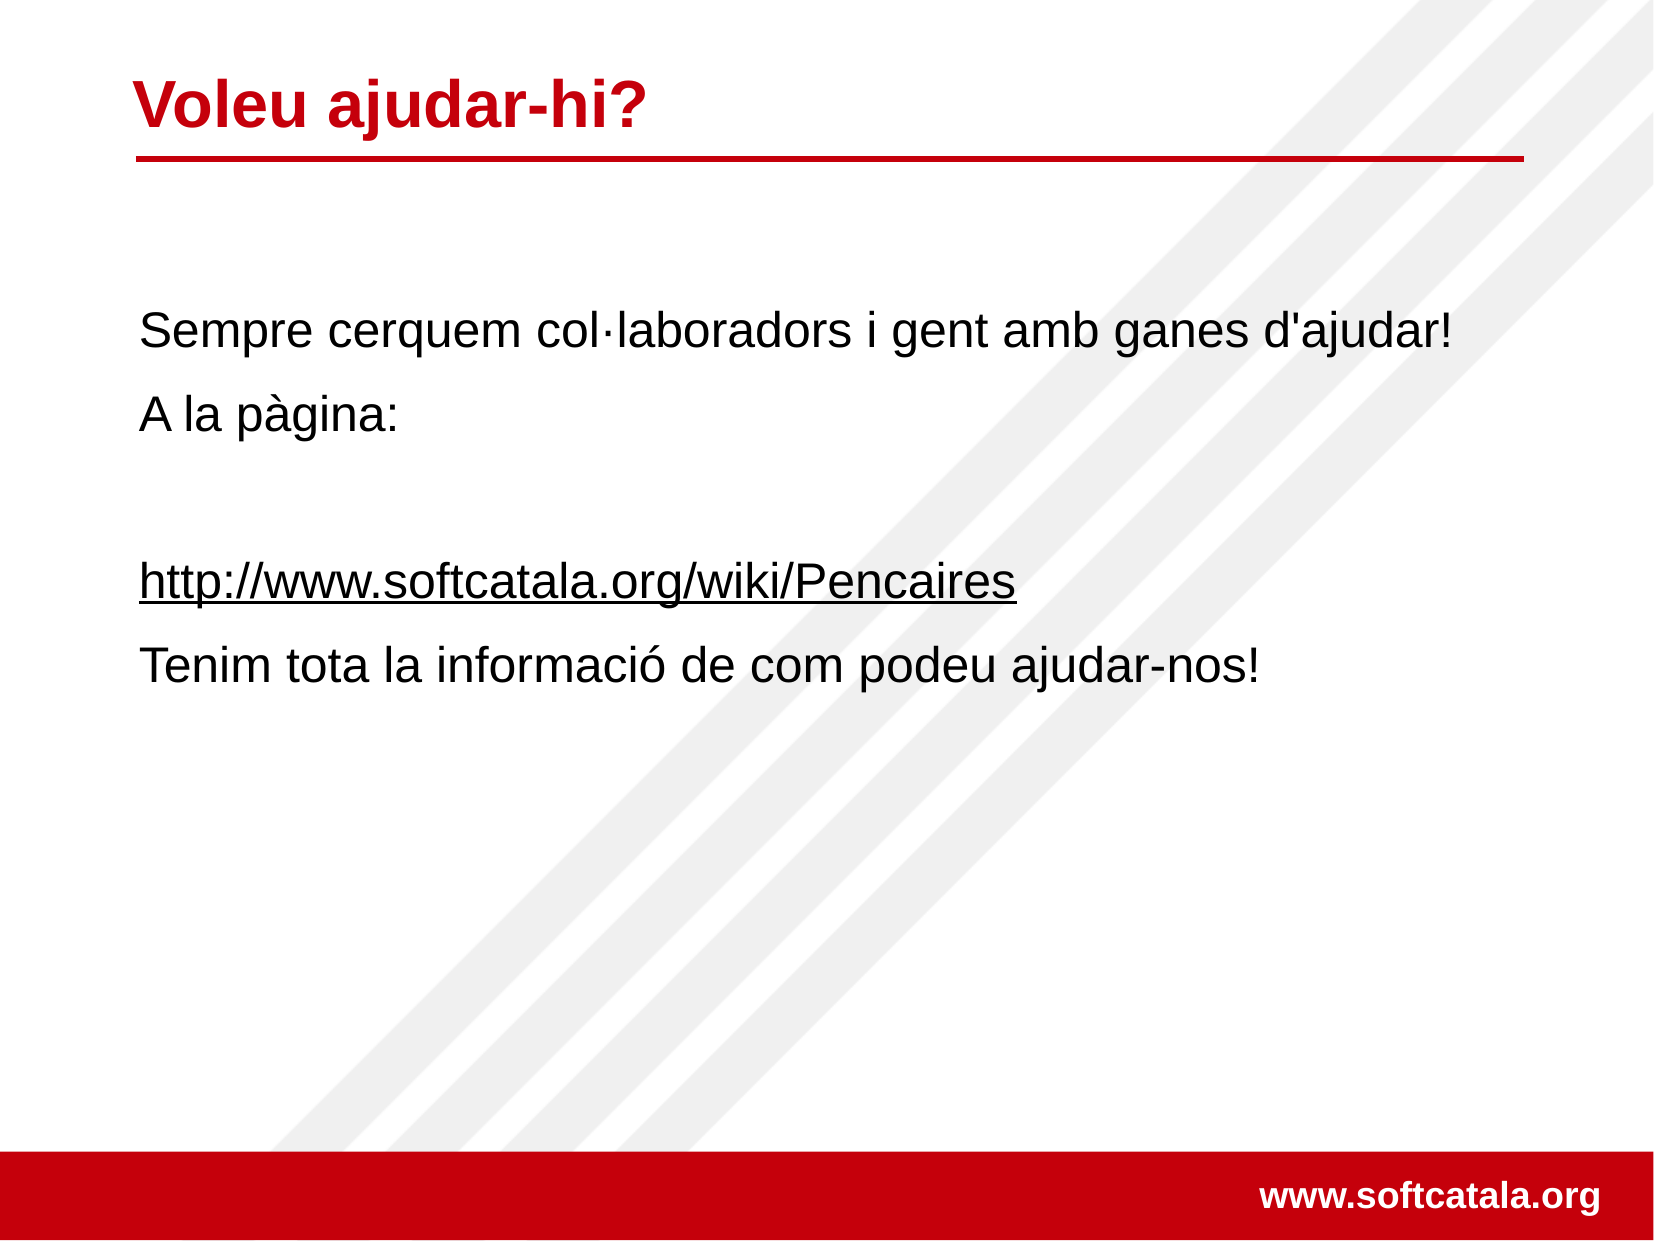

Voleu ajudar-hi?
Sempre cerquem col·laboradors i gent amb ganes d'ajudar!
A la pàgina:
http://www.softcatala.org/wiki/Pencaires
Tenim tota la informació de com podeu ajudar-nos!
 www.softcatala.org